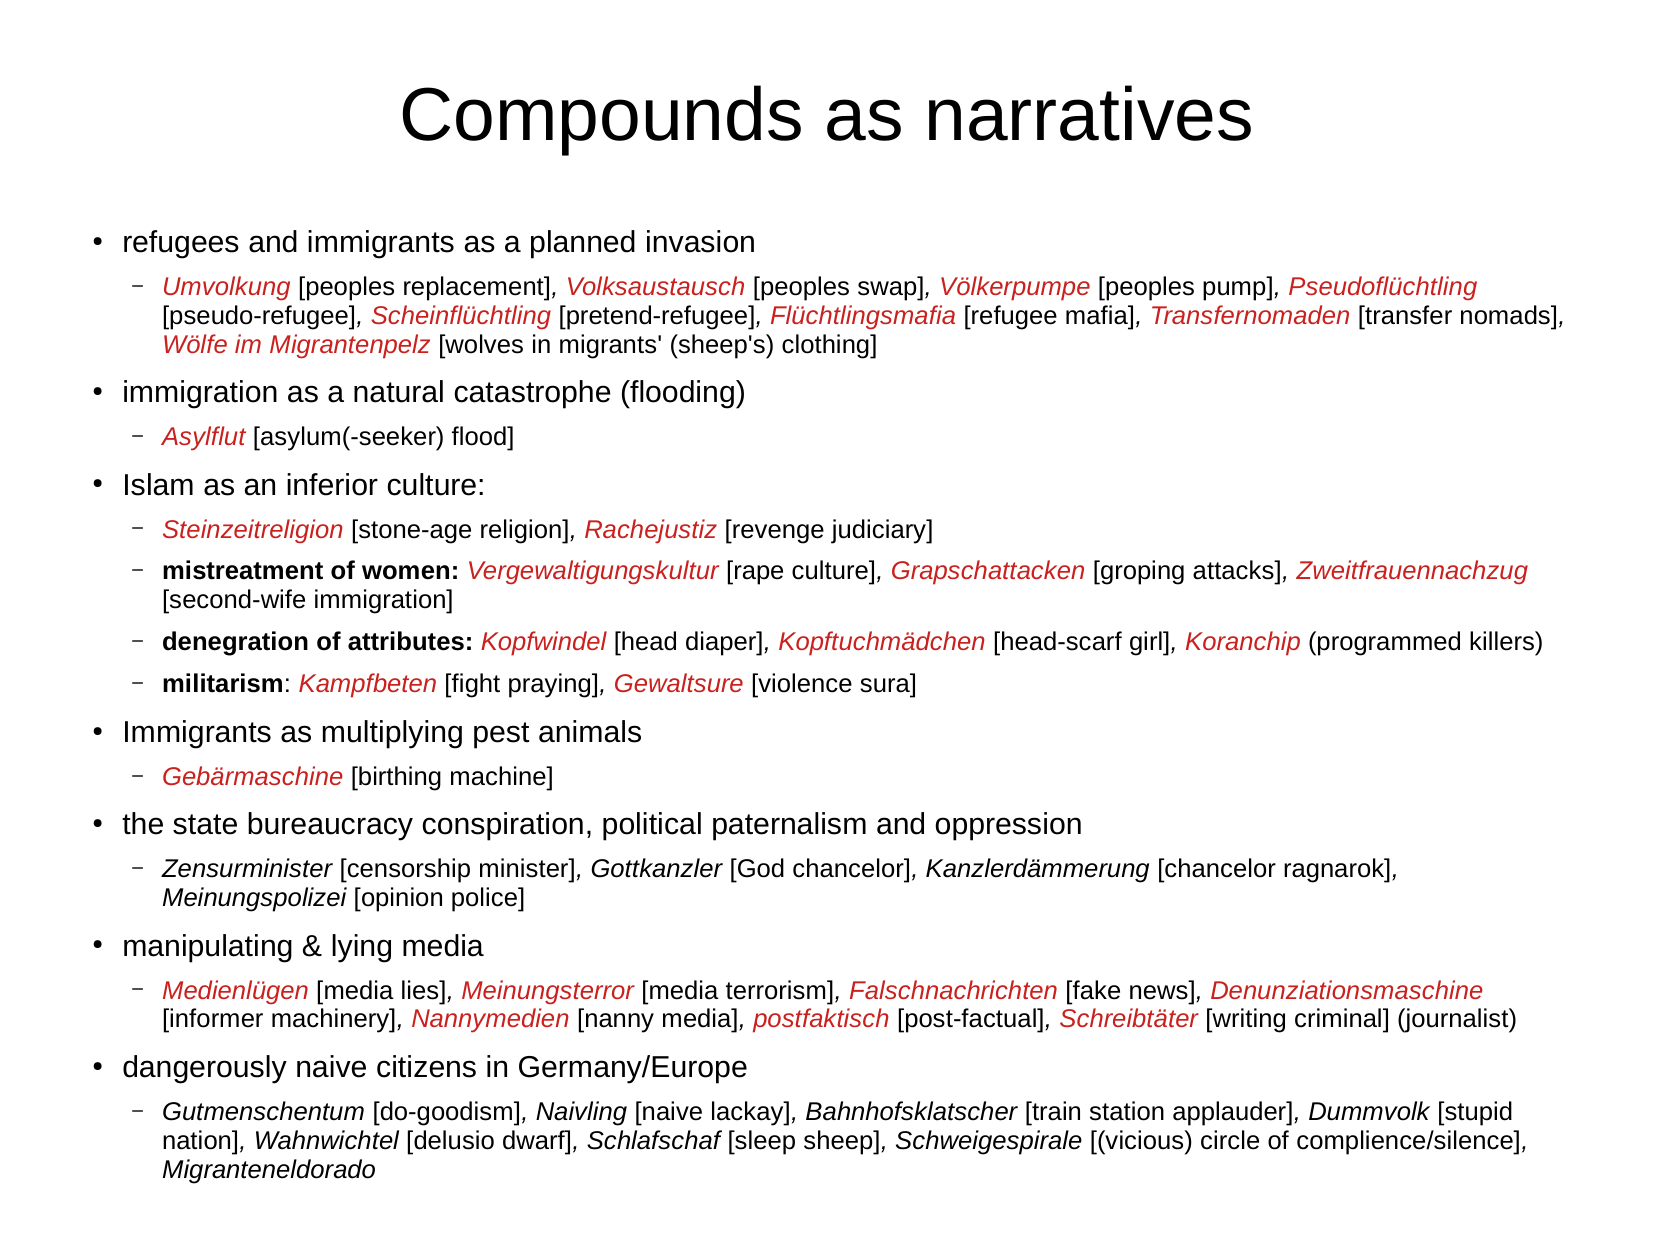

# Compounds as narratives
refugees and immigrants as a planned invasion
Umvolkung [peoples replacement], Volksaustausch [peoples swap], Völkerpumpe [peoples pump], Pseudoflüchtling [pseudo-refugee], Scheinflüchtling [pretend-refugee], Flüchtlingsmafia [refugee mafia], Transfernomaden [transfer nomads], Wölfe im Migrantenpelz [wolves in migrants' (sheep's) clothing]
immigration as a natural catastrophe (flooding)
Asylflut [asylum(-seeker) flood]
Islam as an inferior culture:
Steinzeitreligion [stone-age religion], Rachejustiz [revenge judiciary]
mistreatment of women: Vergewaltigungskultur [rape culture], Grapschattacken [groping attacks], Zweitfrauennachzug [second-wife immigration]
denegration of attributes: Kopfwindel [head diaper], Kopftuchmädchen [head-scarf girl], Koranchip (programmed killers)
militarism: Kampfbeten [fight praying], Gewaltsure [violence sura]
Immigrants as multiplying pest animals
Gebärmaschine [birthing machine]
the state bureaucracy conspiration, political paternalism and oppression
Zensurminister [censorship minister], Gottkanzler [God chancelor], Kanzlerdämmerung [chancelor ragnarok], Meinungspolizei [opinion police]
manipulating & lying media
Medienlügen [media lies], Meinungsterror [media terrorism], Falschnachrichten [fake news], Denunziationsmaschine [informer machinery], Nannymedien [nanny media], postfaktisch [post-factual], Schreibtäter [writing criminal] (journalist)
dangerously naive citizens in Germany/Europe
Gutmenschentum [do-goodism], Naivling [naive lackay], Bahnhofsklatscher [train station applauder], Dummvolk [stupid nation], Wahnwichtel [delusio dwarf], Schlafschaf [sleep sheep], Schweigespirale [(vicious) circle of complience/silence], Migranteneldorado